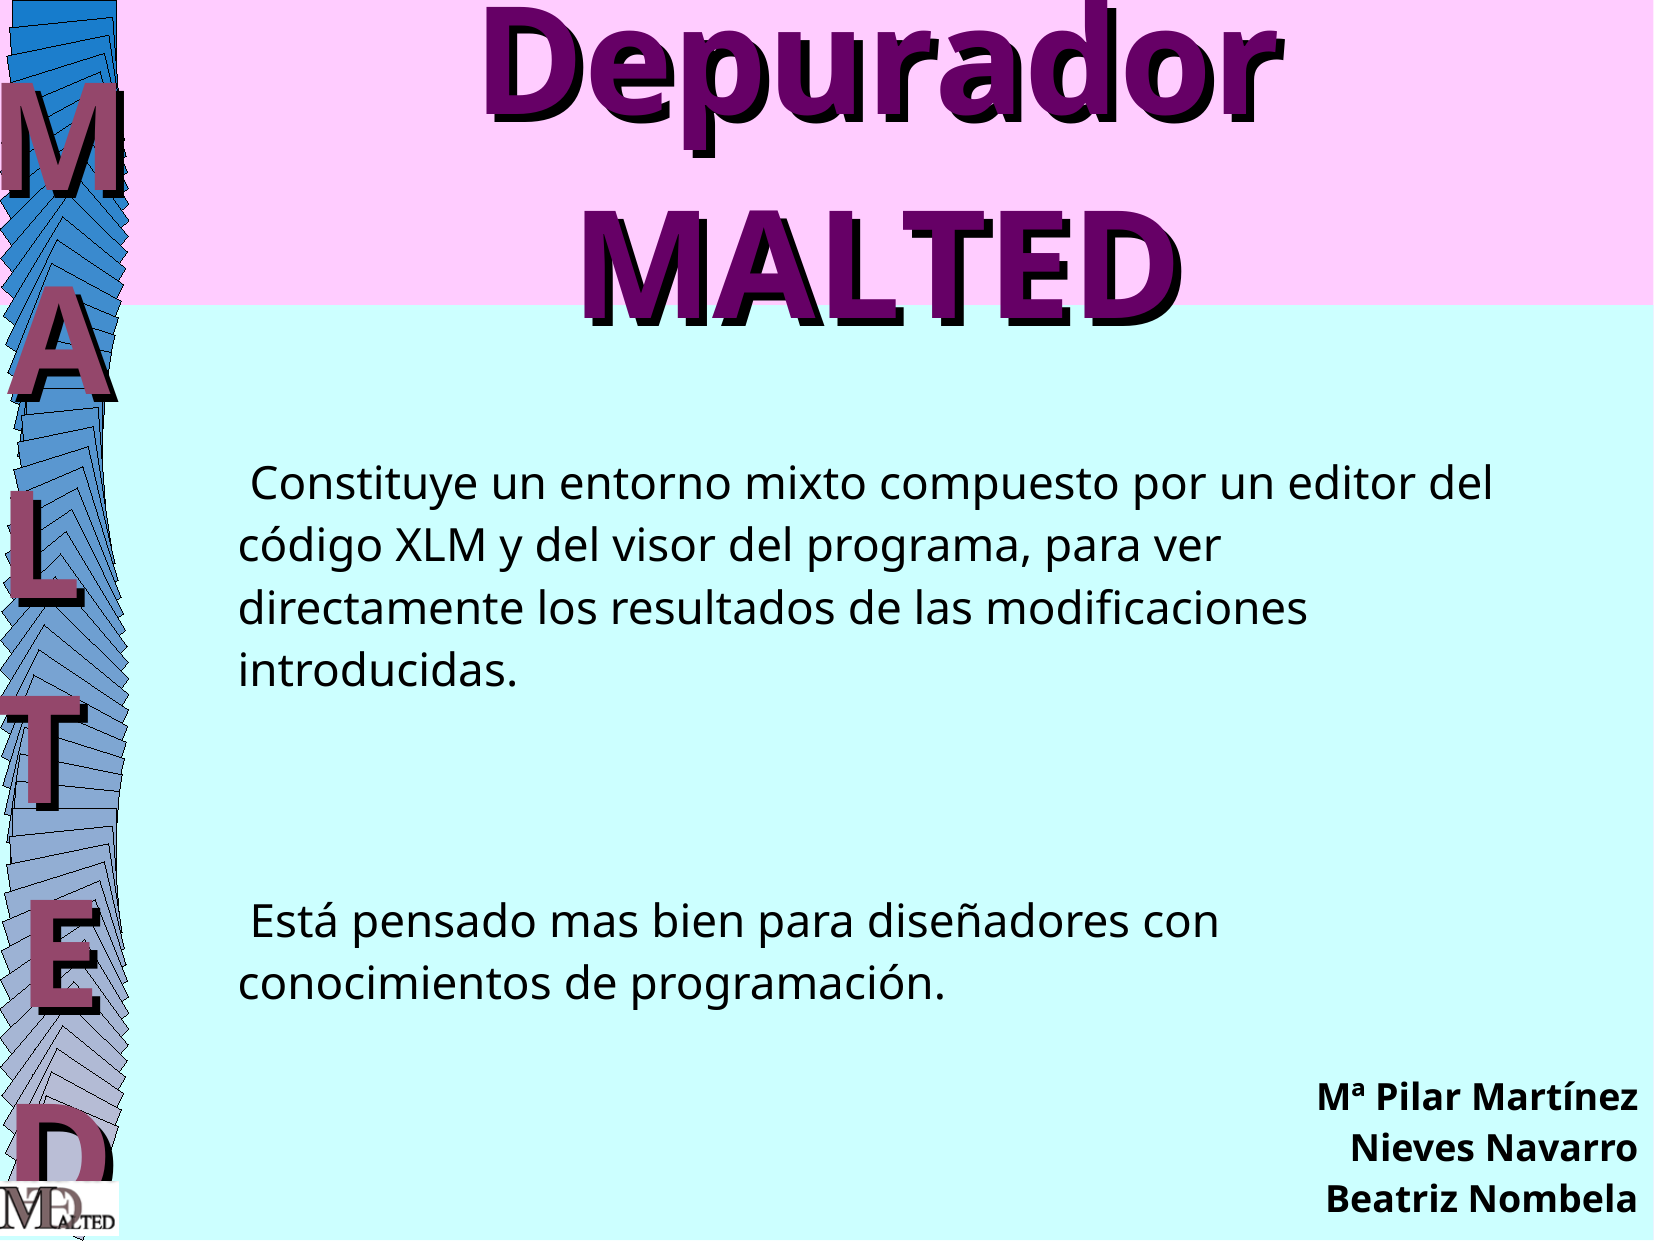

# Depurador MALTED
 Constituye un entorno mixto compuesto por un editor del código XLM y del visor del programa, para ver directamente los resultados de las modificaciones introducidas.
 Está pensado mas bien para diseñadores con conocimientos de programación.